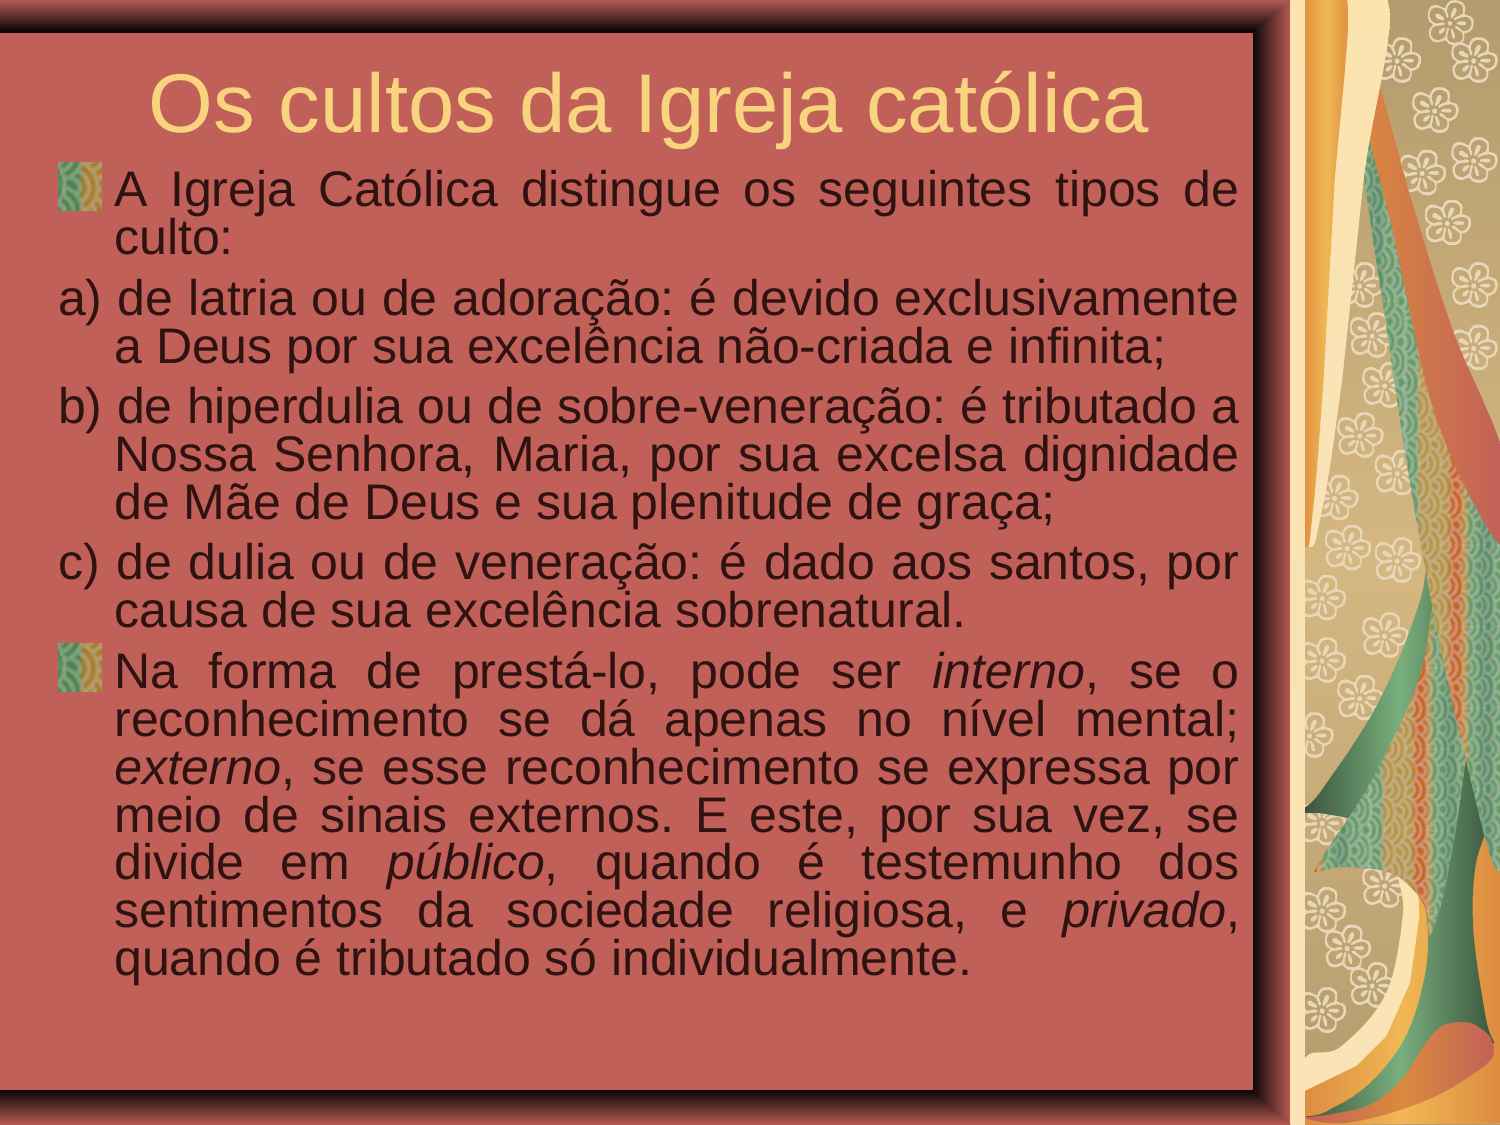

# Os cultos da Igreja católica
A Igreja Católica distingue os seguintes tipos de culto:
a) de latria ou de adoração: é devido exclusivamente a Deus por sua excelência não-criada e infinita;
b) de hiperdulia ou de sobre-veneração: é tributado a Nossa Senhora, Maria, por sua excelsa dignidade de Mãe de Deus e sua plenitude de graça;
c) de dulia ou de veneração: é dado aos santos, por causa de sua excelência sobrenatural.
Na forma de prestá-lo, pode ser interno, se o reconhecimento se dá apenas no nível mental; externo, se esse reconhecimento se expressa por meio de sinais externos. E este, por sua vez, se divide em público, quando é testemunho dos sentimentos da sociedade religiosa, e privado, quando é tributado só individualmente.